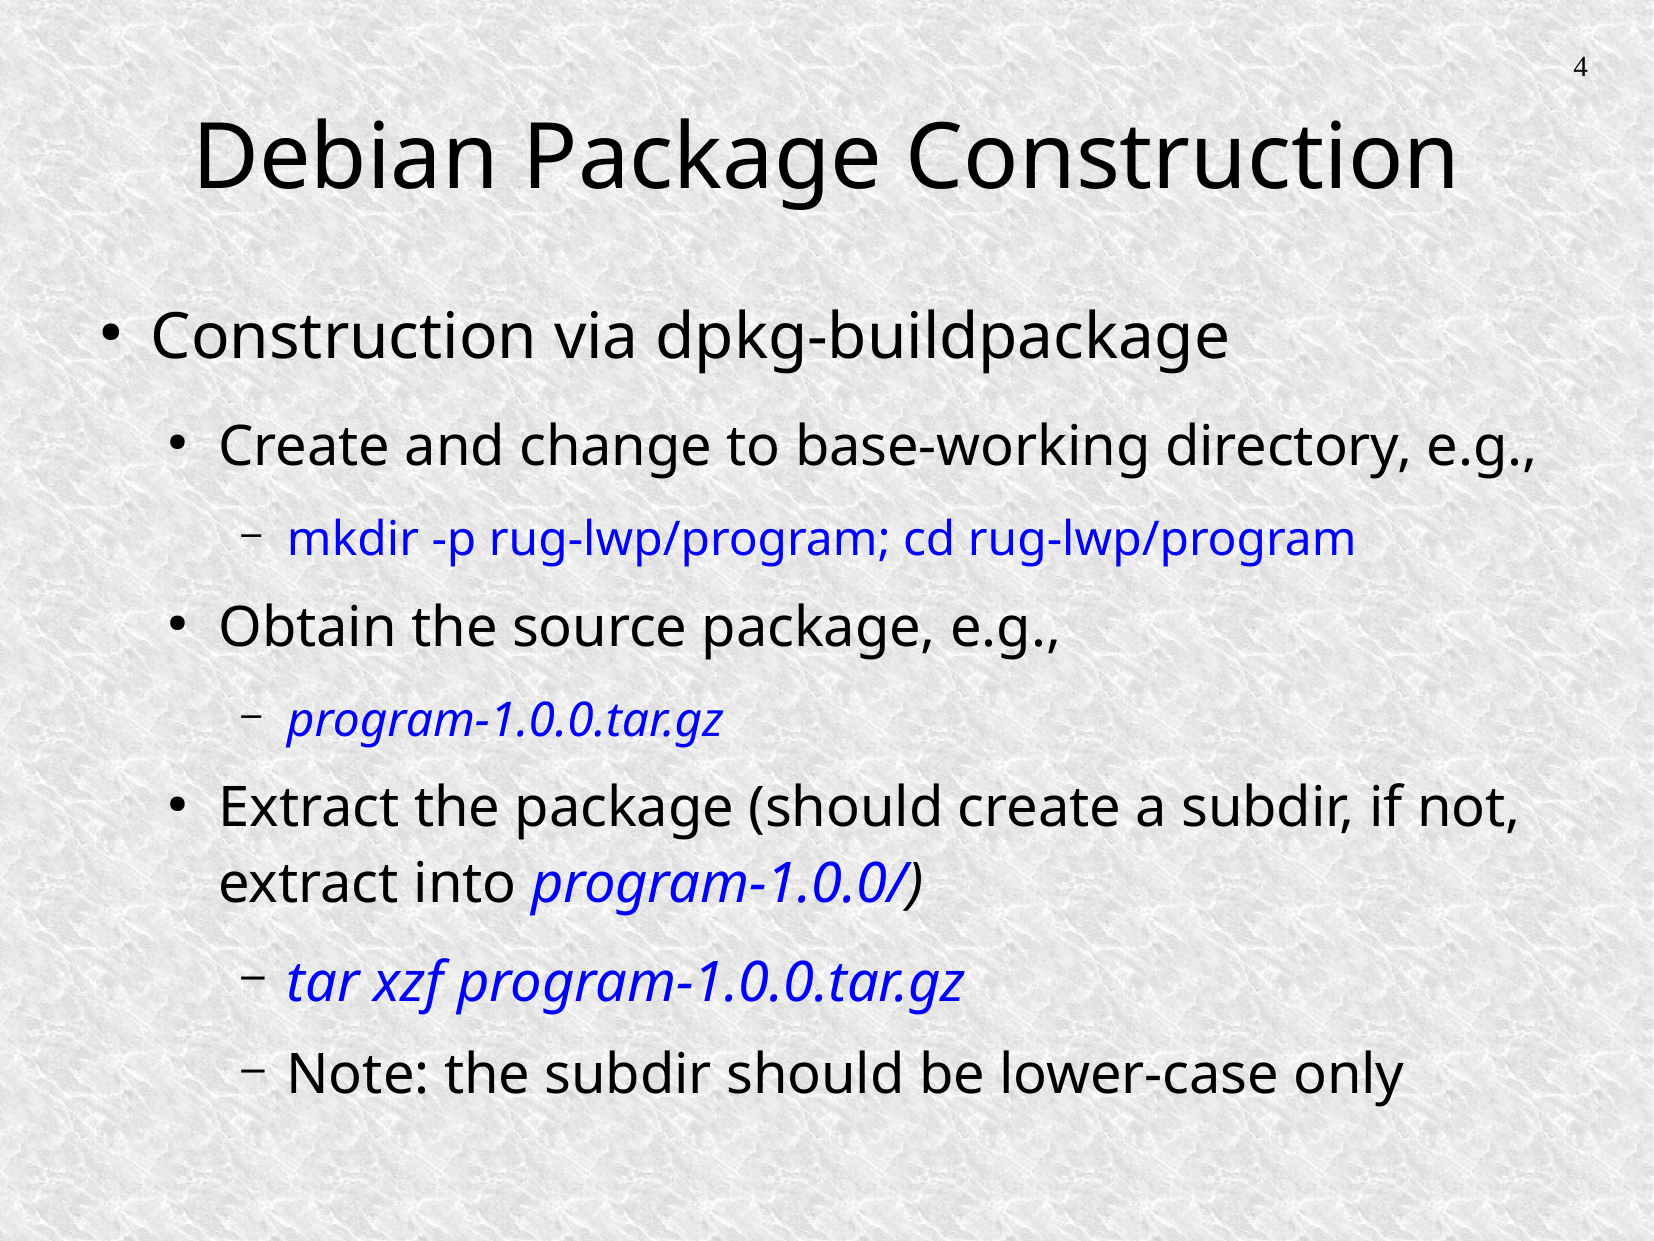

4
# Debian Package Construction
Construction via dpkg-buildpackage
Create and change to base-working directory, e.g.,
mkdir -p rug-lwp/program; cd rug-lwp/program
Obtain the source package, e.g.,
program-1.0.0.tar.gz
Extract the package (should create a subdir, if not, extract into program-1.0.0/)
tar xzf program-1.0.0.tar.gz
Note: the subdir should be lower-case only